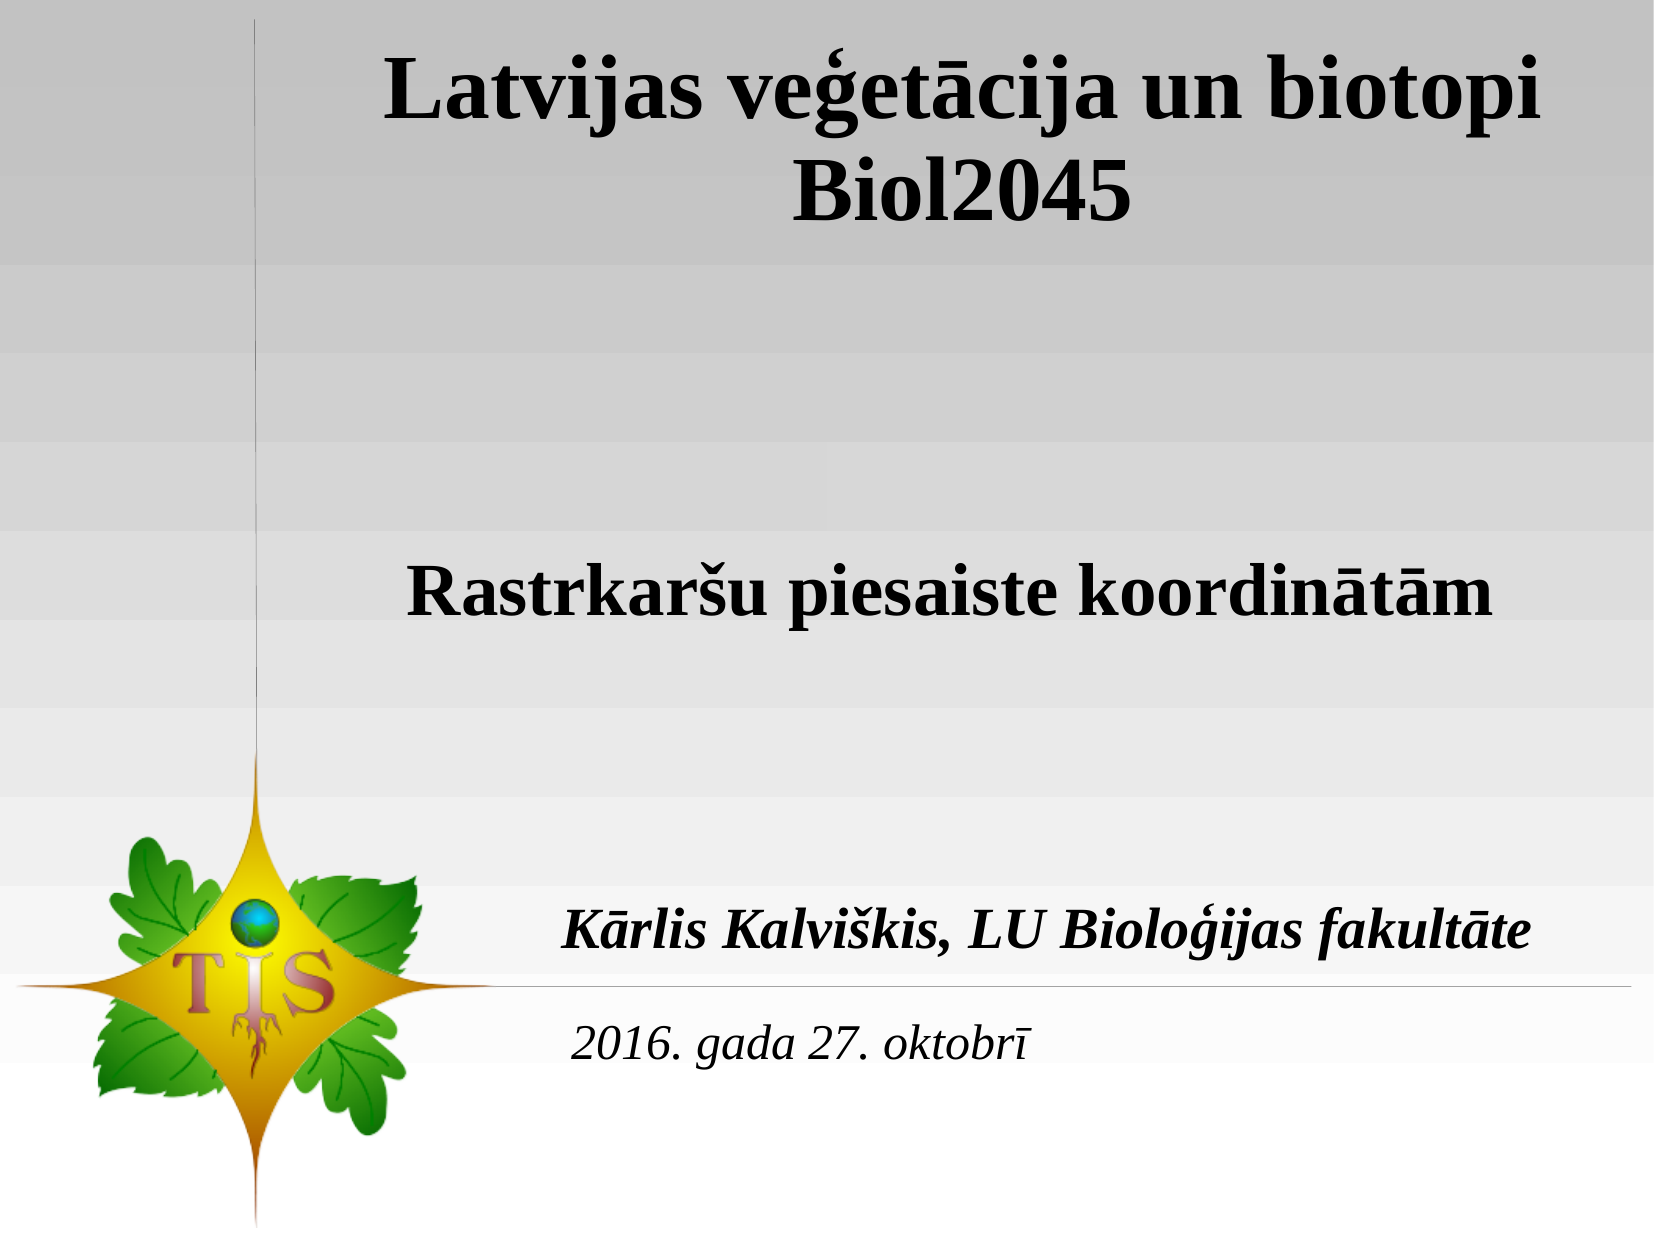

# Rastrkaršu piesaiste koordinātām
2016. gada 27. oktobrī